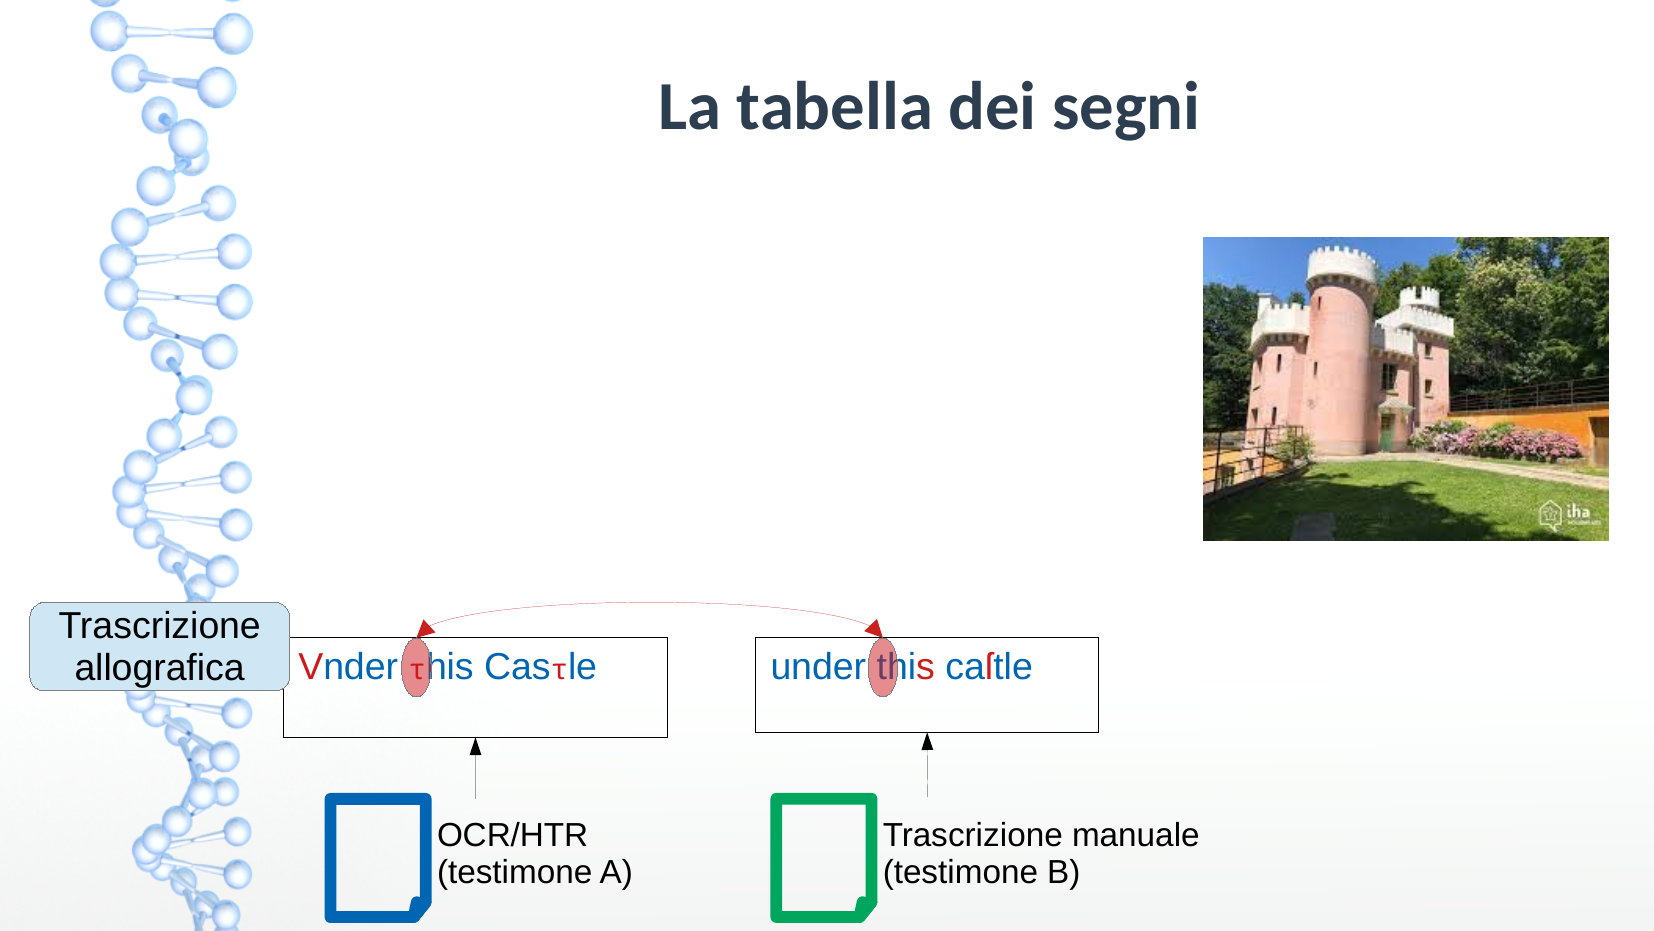

# La tabella dei segni
Trascrizione
allografica
Vnder τhis Casτle
under this caſtle
OCR/HTR
(testimone A)
Trascrizione manuale
(testimone B)